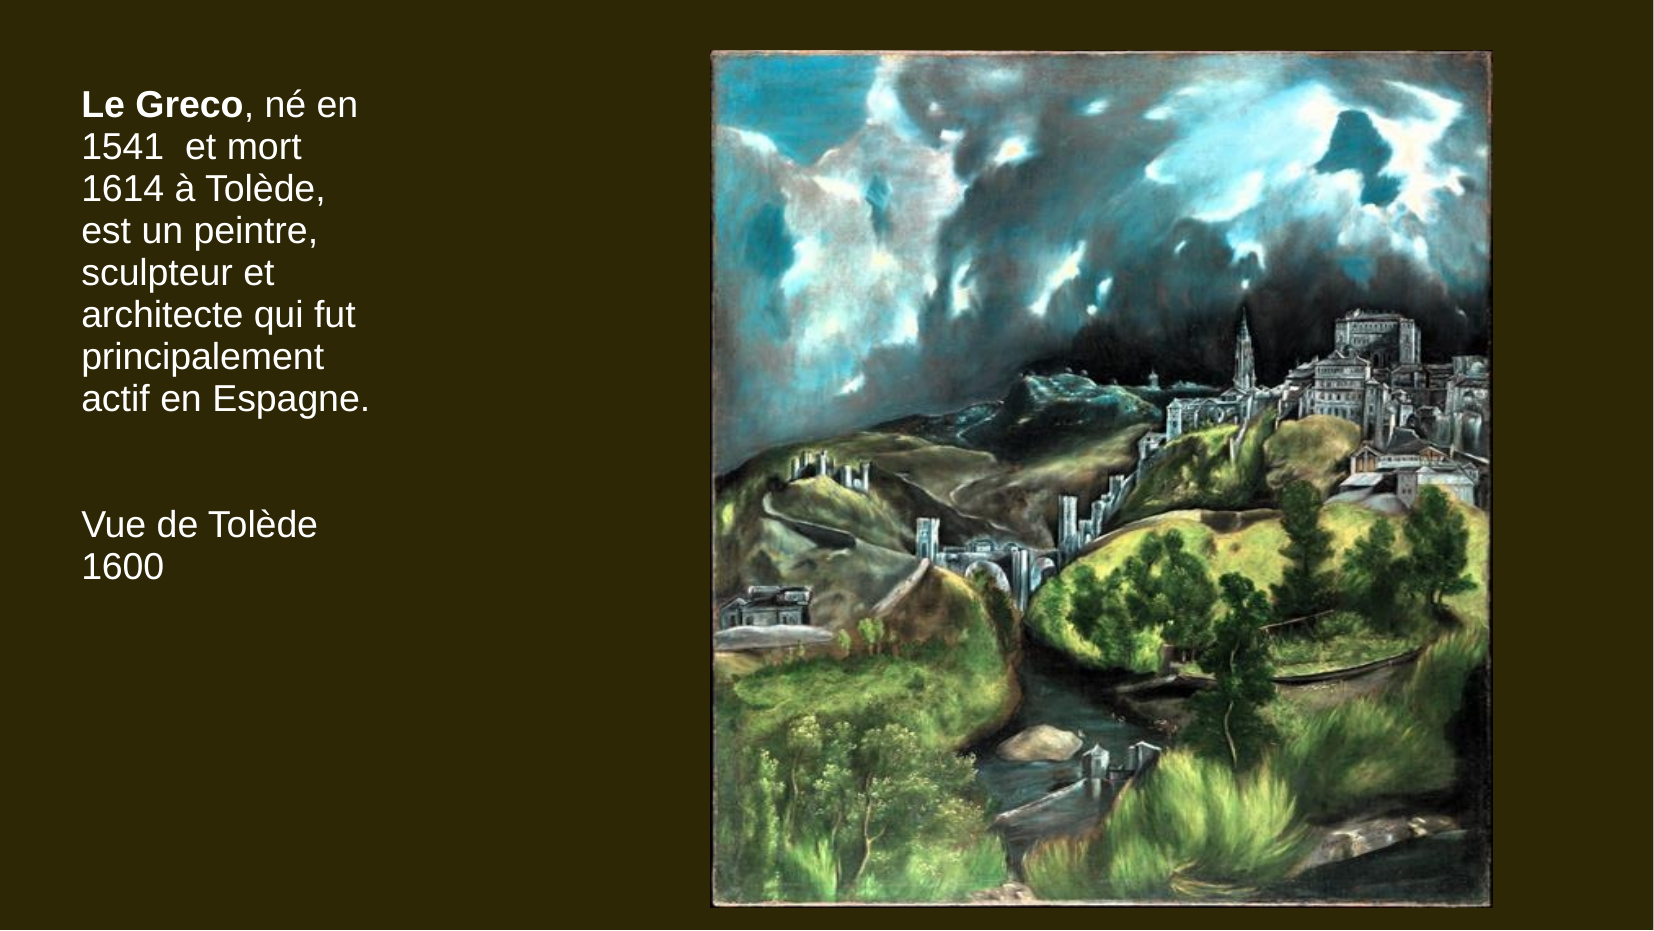

Le Greco, né en 1541 et mort 1614 à Tolède, est un peintre, sculpteur et architecte qui fut principalement actif en Espagne.
Vue de Tolède 1600